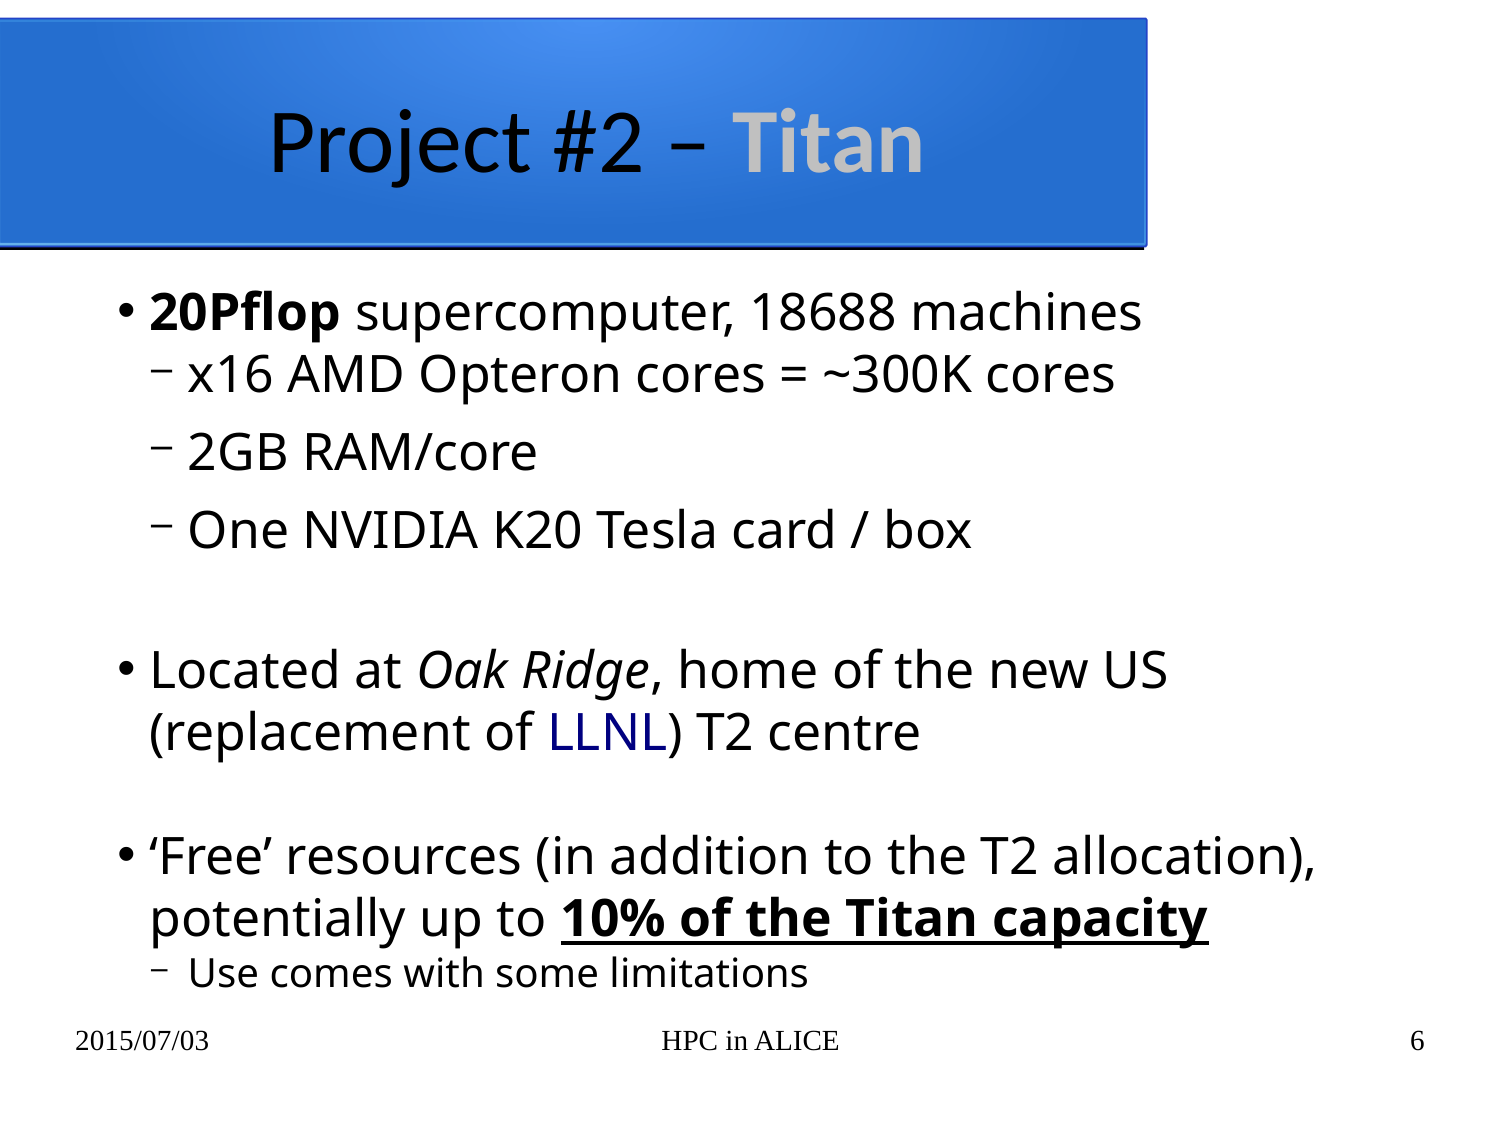

# Project #2 – Titan
20Pflop supercomputer, 18688 machines
x16 AMD Opteron cores = ~300K cores
2GB RAM/core
One NVIDIA K20 Tesla card / box
Located at Oak Ridge, home of the new US (replacement of LLNL) T2 centre
‘Free’ resources (in addition to the T2 allocation), potentially up to 10% of the Titan capacity
Use comes with some limitations
2015/07/03
HPC in ALICE
6